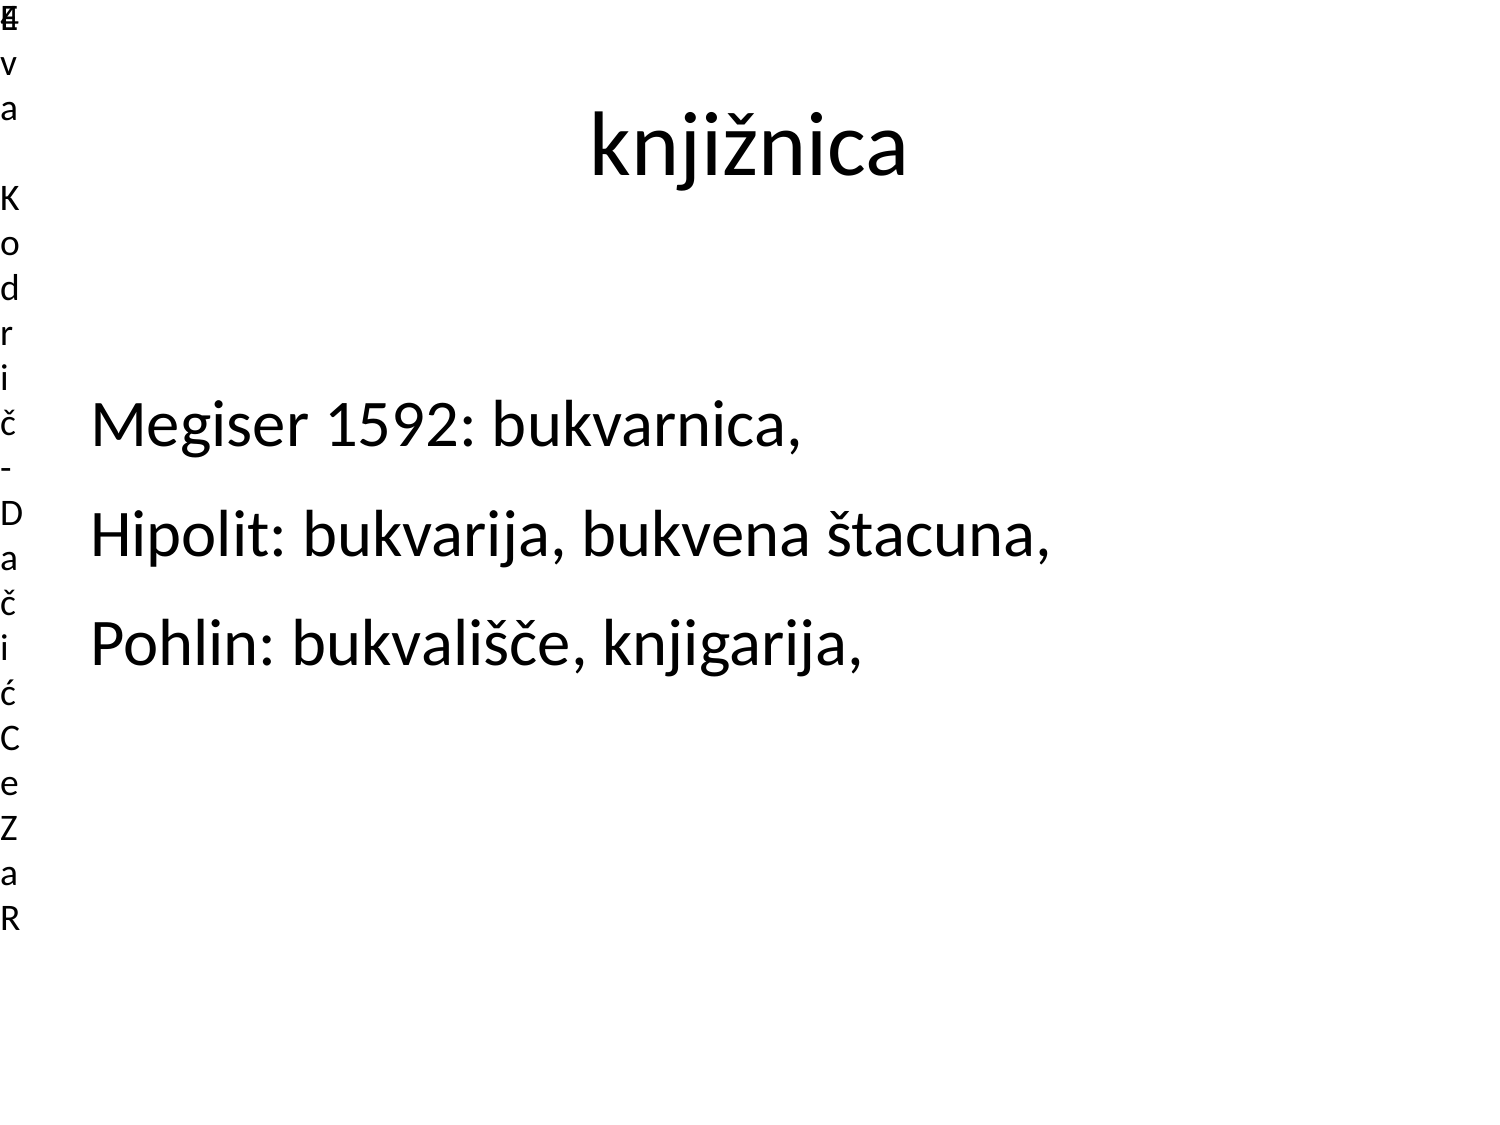

Eva Kodrič-Dačić
CeZaR
# knjižnica
Megiser 1592: bukvarnica,
Hipolit: bukvarija, bukvena štacuna,
Pohlin: bukvališče, knjigarija,